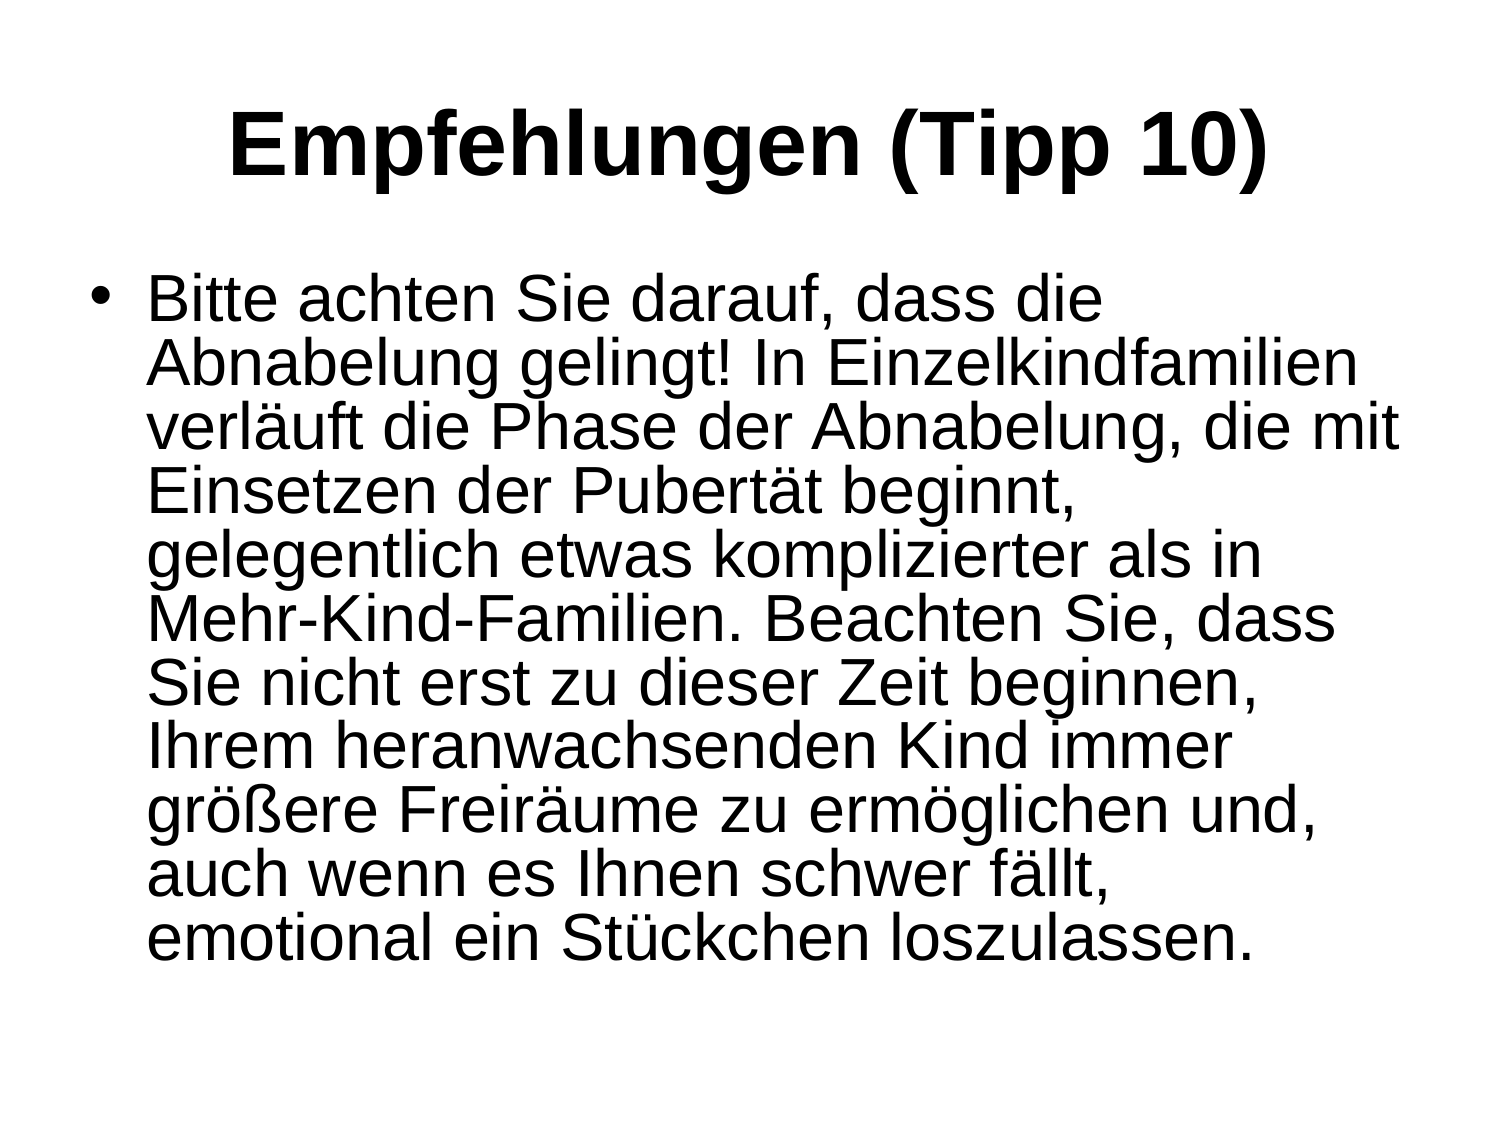

# Empfehlungen (Tipp 10)
Bitte achten Sie darauf, dass die Abnabelung gelingt! In Einzelkindfamilien verläuft die Phase der Abnabelung, die mit Einsetzen der Pubertät beginnt, gelegentlich etwas komplizierter als in Mehr-Kind-Familien. Beachten Sie, dass Sie nicht erst zu dieser Zeit beginnen, Ihrem heranwachsenden Kind immer größere Freiräume zu ermöglichen und, auch wenn es Ihnen schwer fällt, emotional ein Stückchen loszulassen.